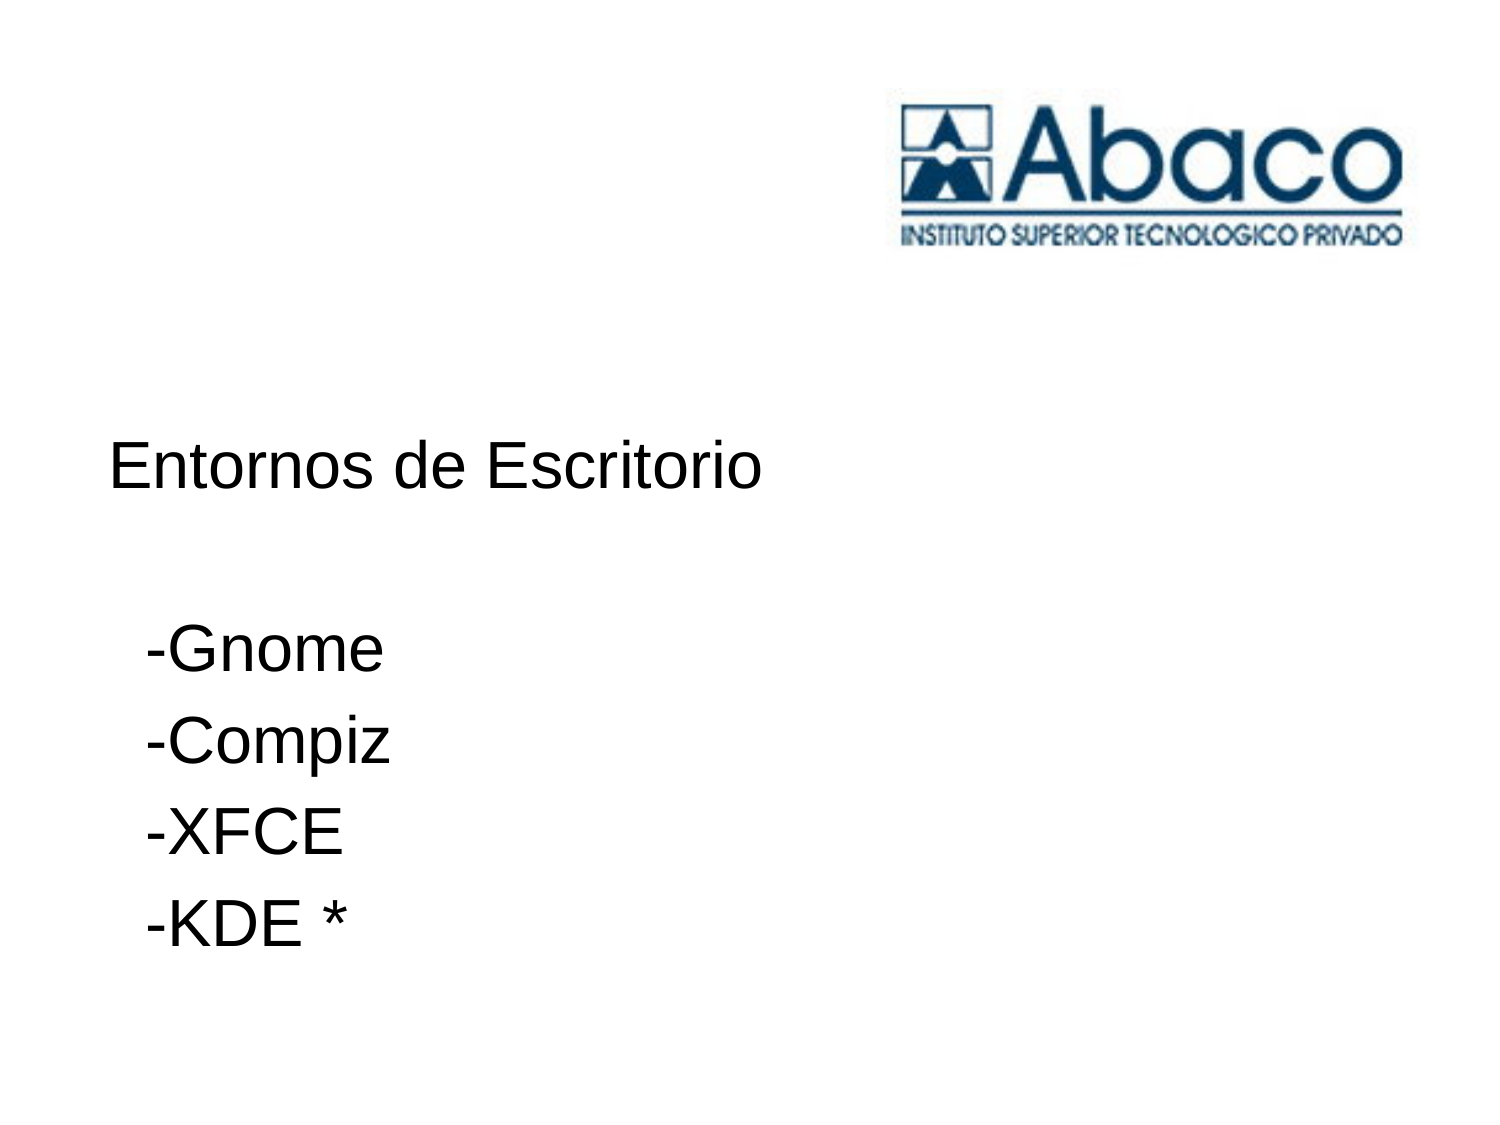

# Entornos de Escritorio
 -Gnome
 -Compiz
 -XFCE
 -KDE *